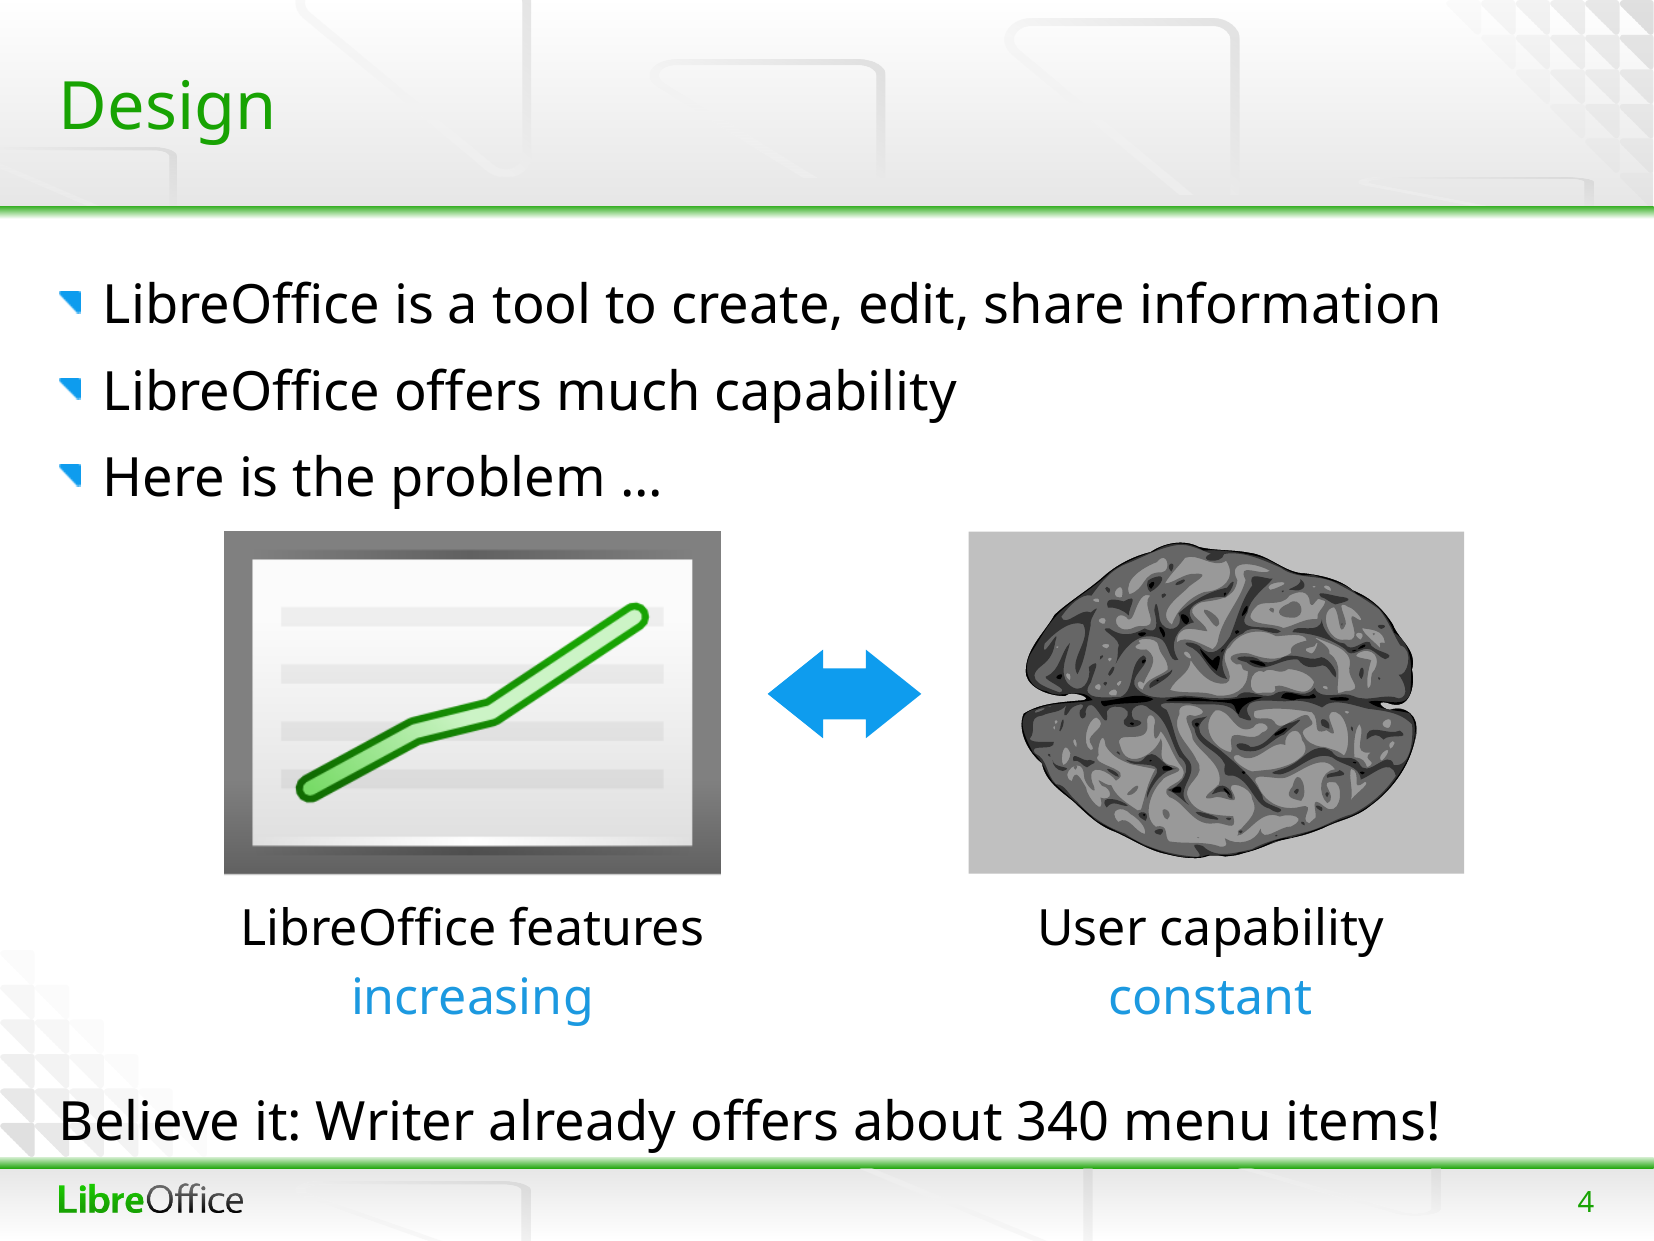

# Design
LibreOffice is a tool to create, edit, share information
LibreOffice offers much capability
Here is the problem ...
Believe it: Writer already offers about 340 menu items!
User capability
constant
LibreOffice features
increasing
4